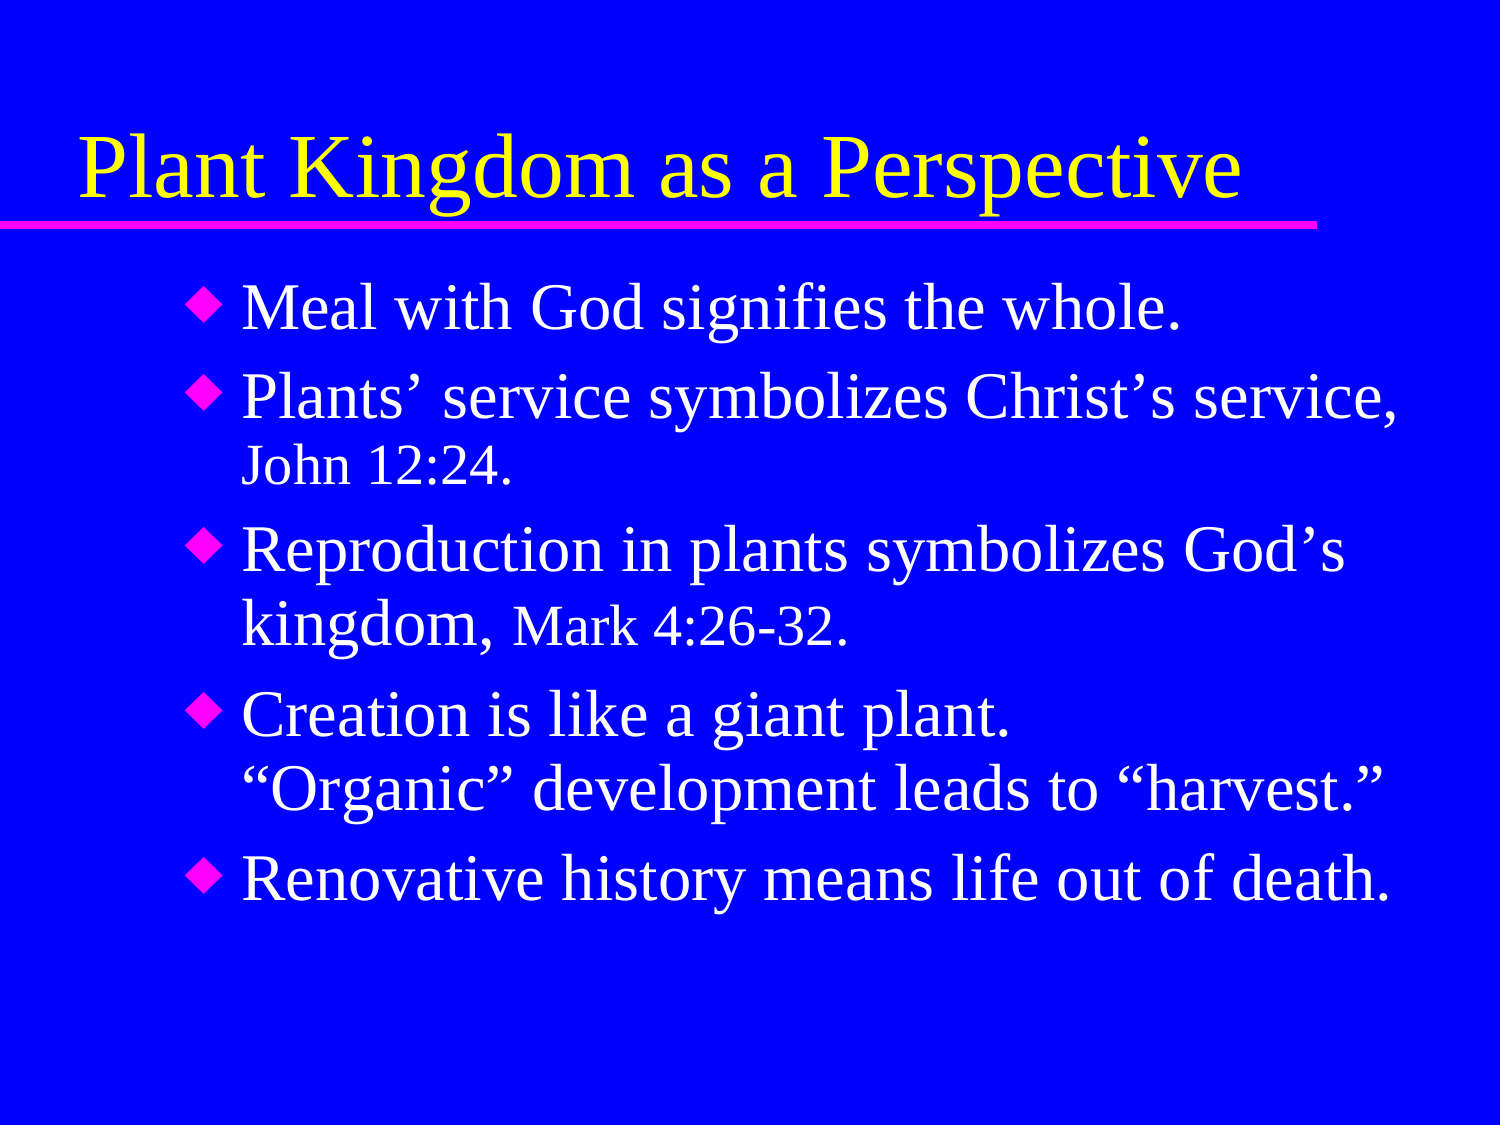

# Plant Kingdom as a Perspective
Meal with God signifies the whole.
Plants’ service symbolizes Christ’s service, John 12:24.
Reproduction in plants symbolizes God’s kingdom, Mark 4:26-32.
Creation is like a giant plant.
“Organic” development leads to “harvest.”
Renovative history means life out of death.